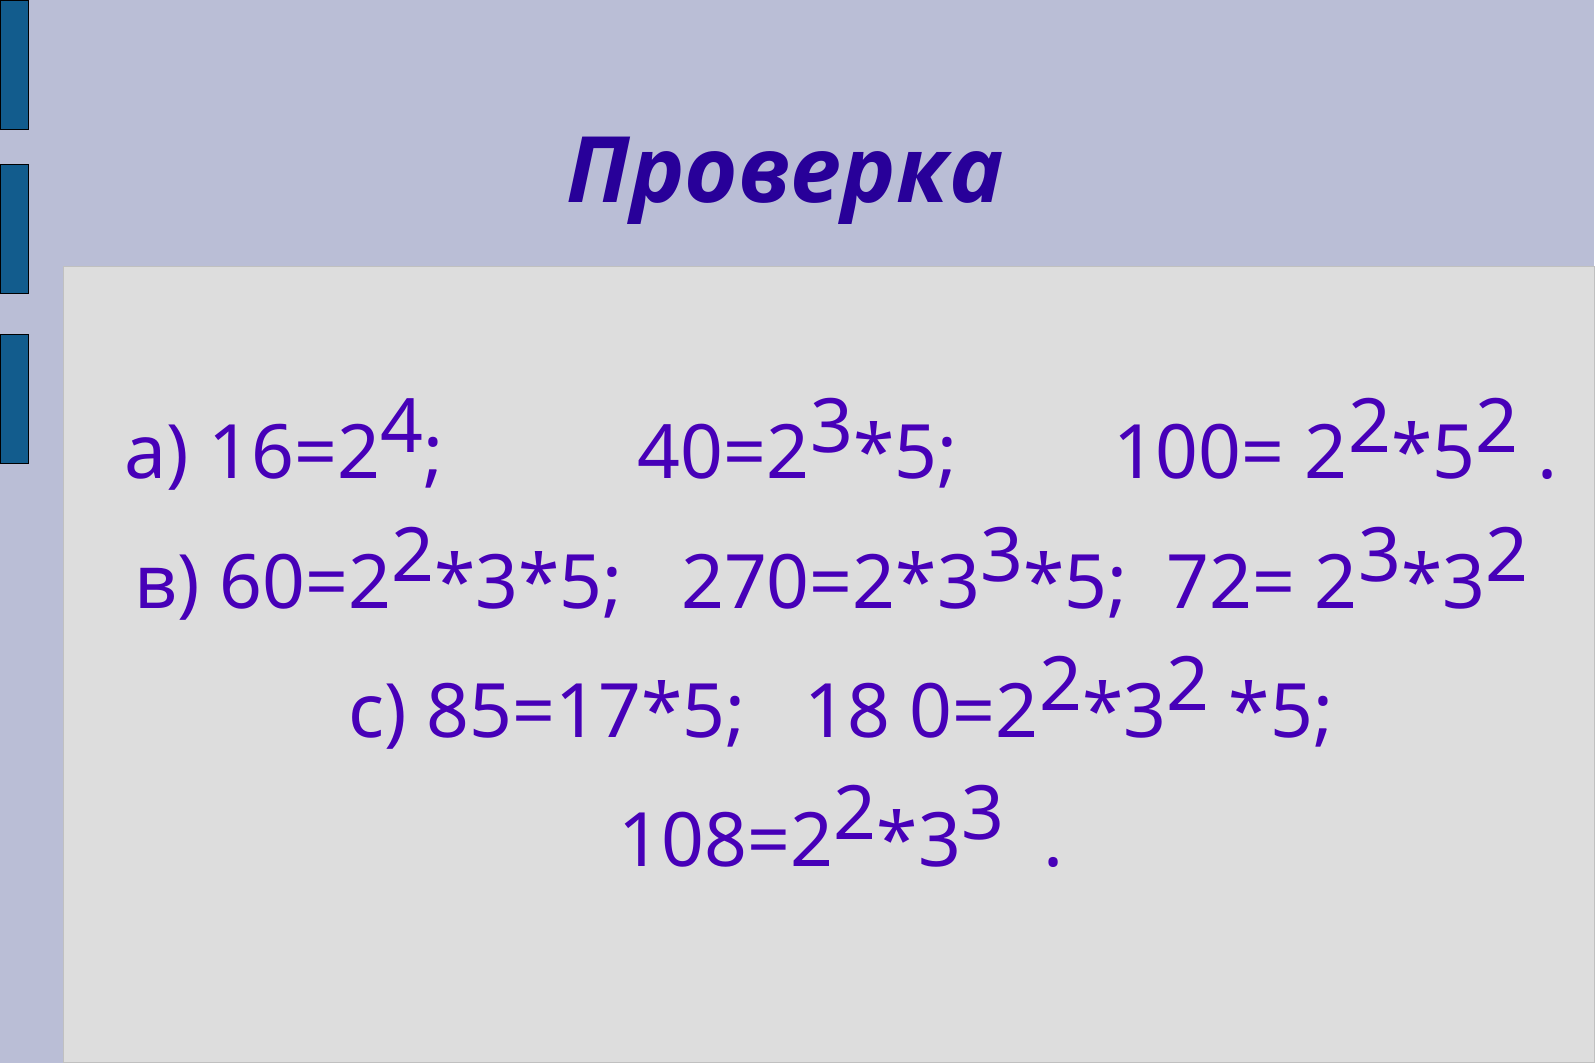

# Проверка
а) 16=24; 40=23*5; 100= 22*52 .
в) 60=22*3*5; 270=2*33*5; 72= 23*32
с) 85=17*5; 18 0=22*32 *5; 108=22*33 .